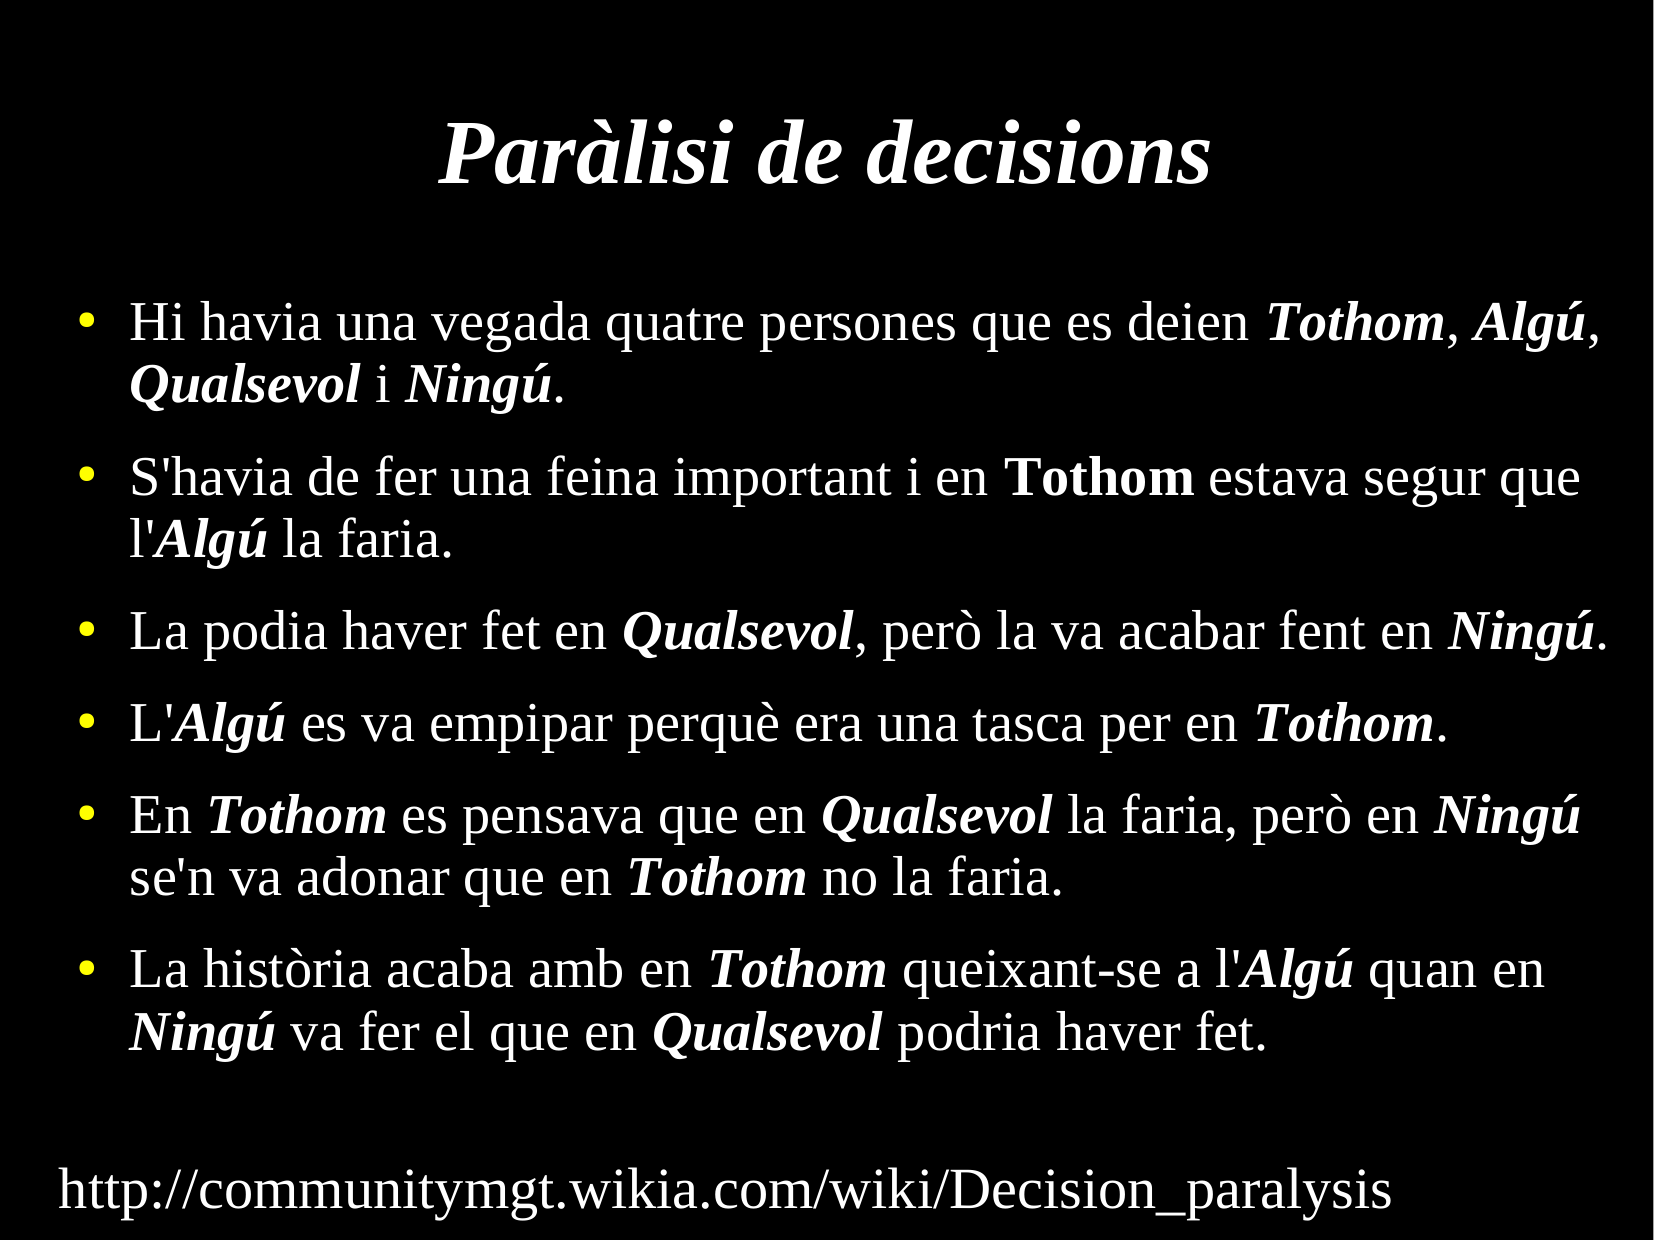

# Paràlisi de decisions
Hi havia una vegada quatre persones que es deien Tothom, Algú, Qualsevol i Ningú.
S'havia de fer una feina important i en Tothom estava segur que l'Algú la faria.
La podia haver fet en Qualsevol, però la va acabar fent en Ningú.
L'Algú es va empipar perquè era una tasca per en Tothom.
En Tothom es pensava que en Qualsevol la faria, però en Ningú se'n va adonar que en Tothom no la faria.
La història acaba amb en Tothom queixant-se a l'Algú quan en Ningú va fer el que en Qualsevol podria haver fet.
http://communitymgt.wikia.com/wiki/Decision_paralysis